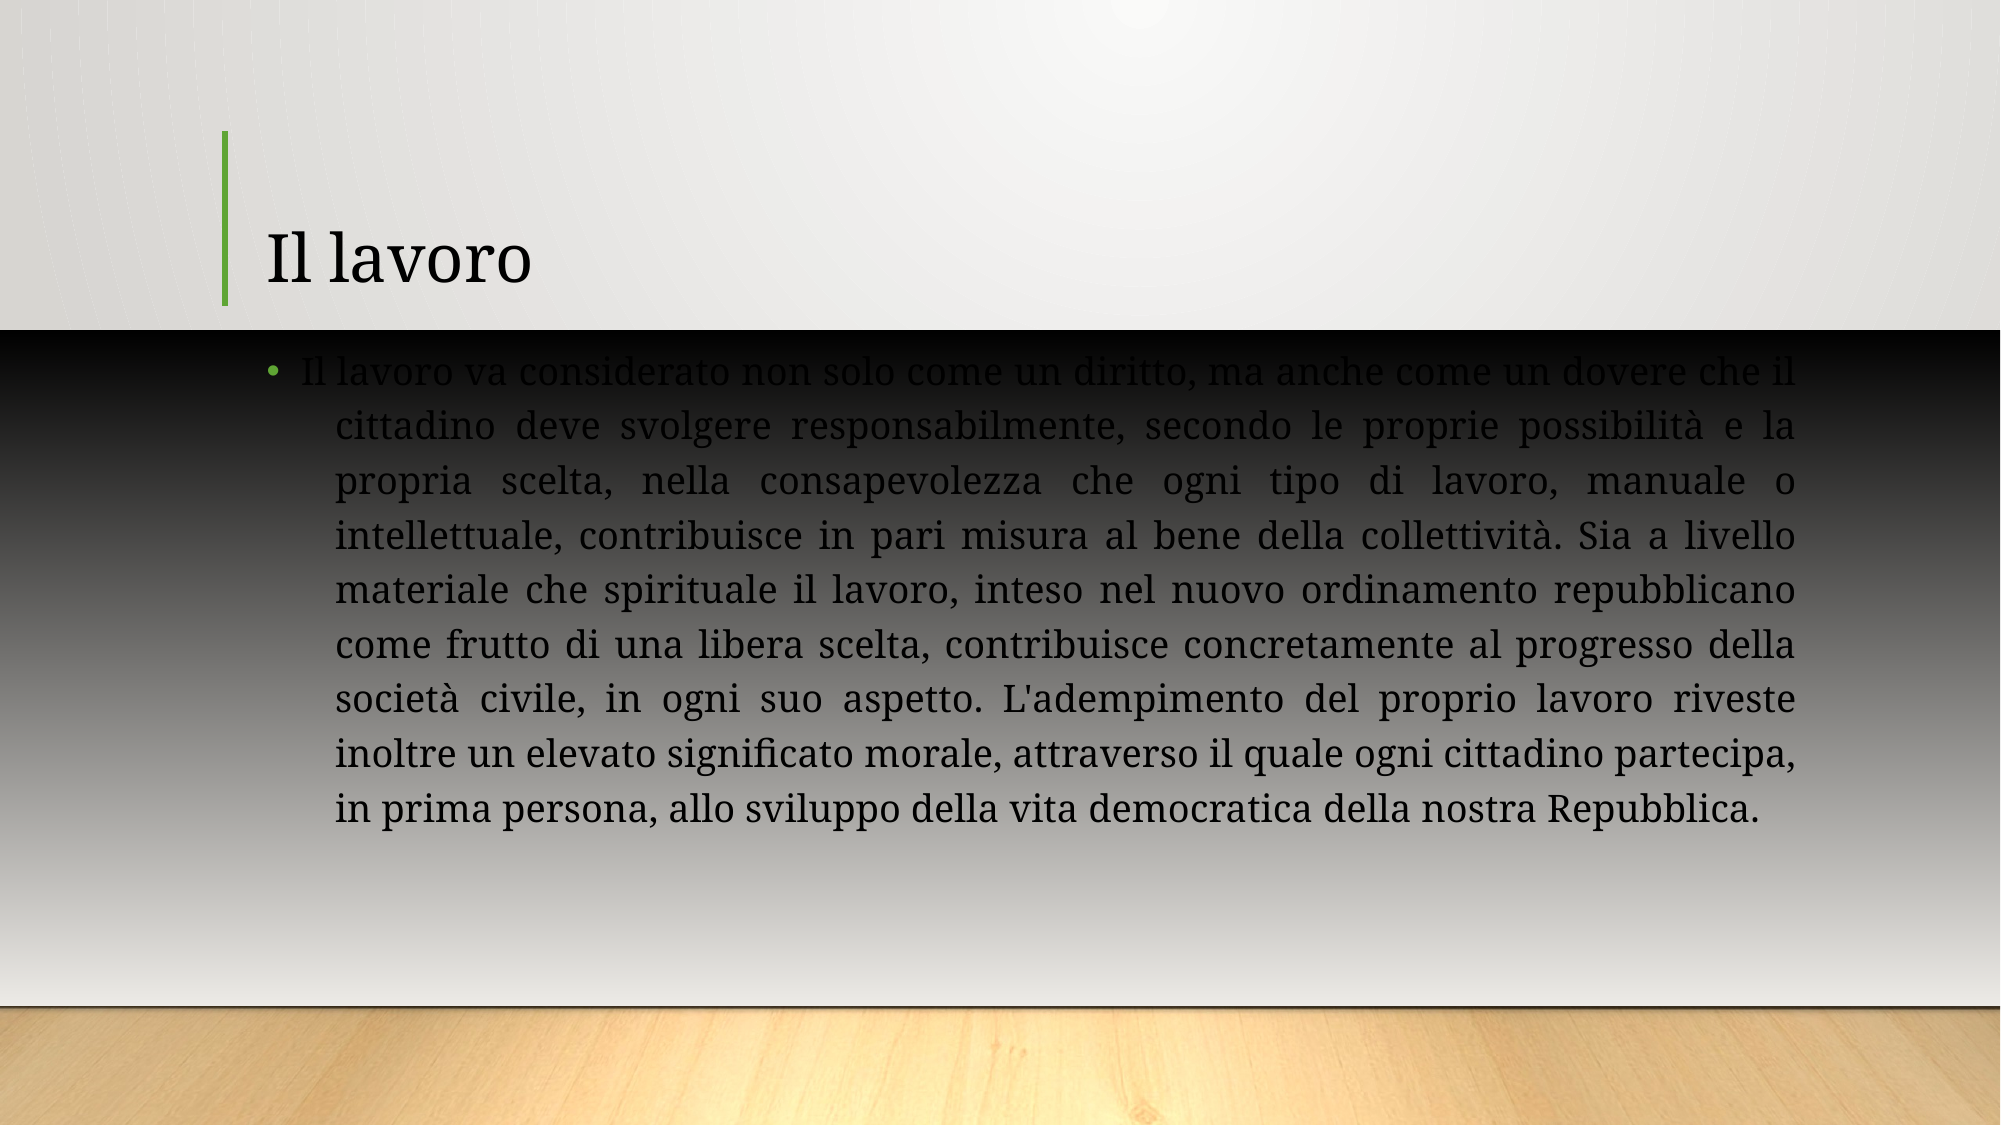

# Il lavoro
Il lavoro va considerato non solo come un diritto, ma anche come un dovere che il cittadino deve svolgere responsabilmente, secondo le proprie possibilità e la propria scelta, nella consapevolezza che ogni tipo di lavoro, manuale o intellettuale, contribuisce in pari misura al bene della collettività. Sia a livello materiale che spirituale il lavoro, inteso nel nuovo ordinamento repubblicano come frutto di una libera scelta, contribuisce concretamente al progresso della società civile, in ogni suo aspetto. L'adempimento del proprio lavoro riveste inoltre un elevato significato morale, attraverso il quale ogni cittadino partecipa, in prima persona, allo sviluppo della vita democratica della nostra Repubblica.